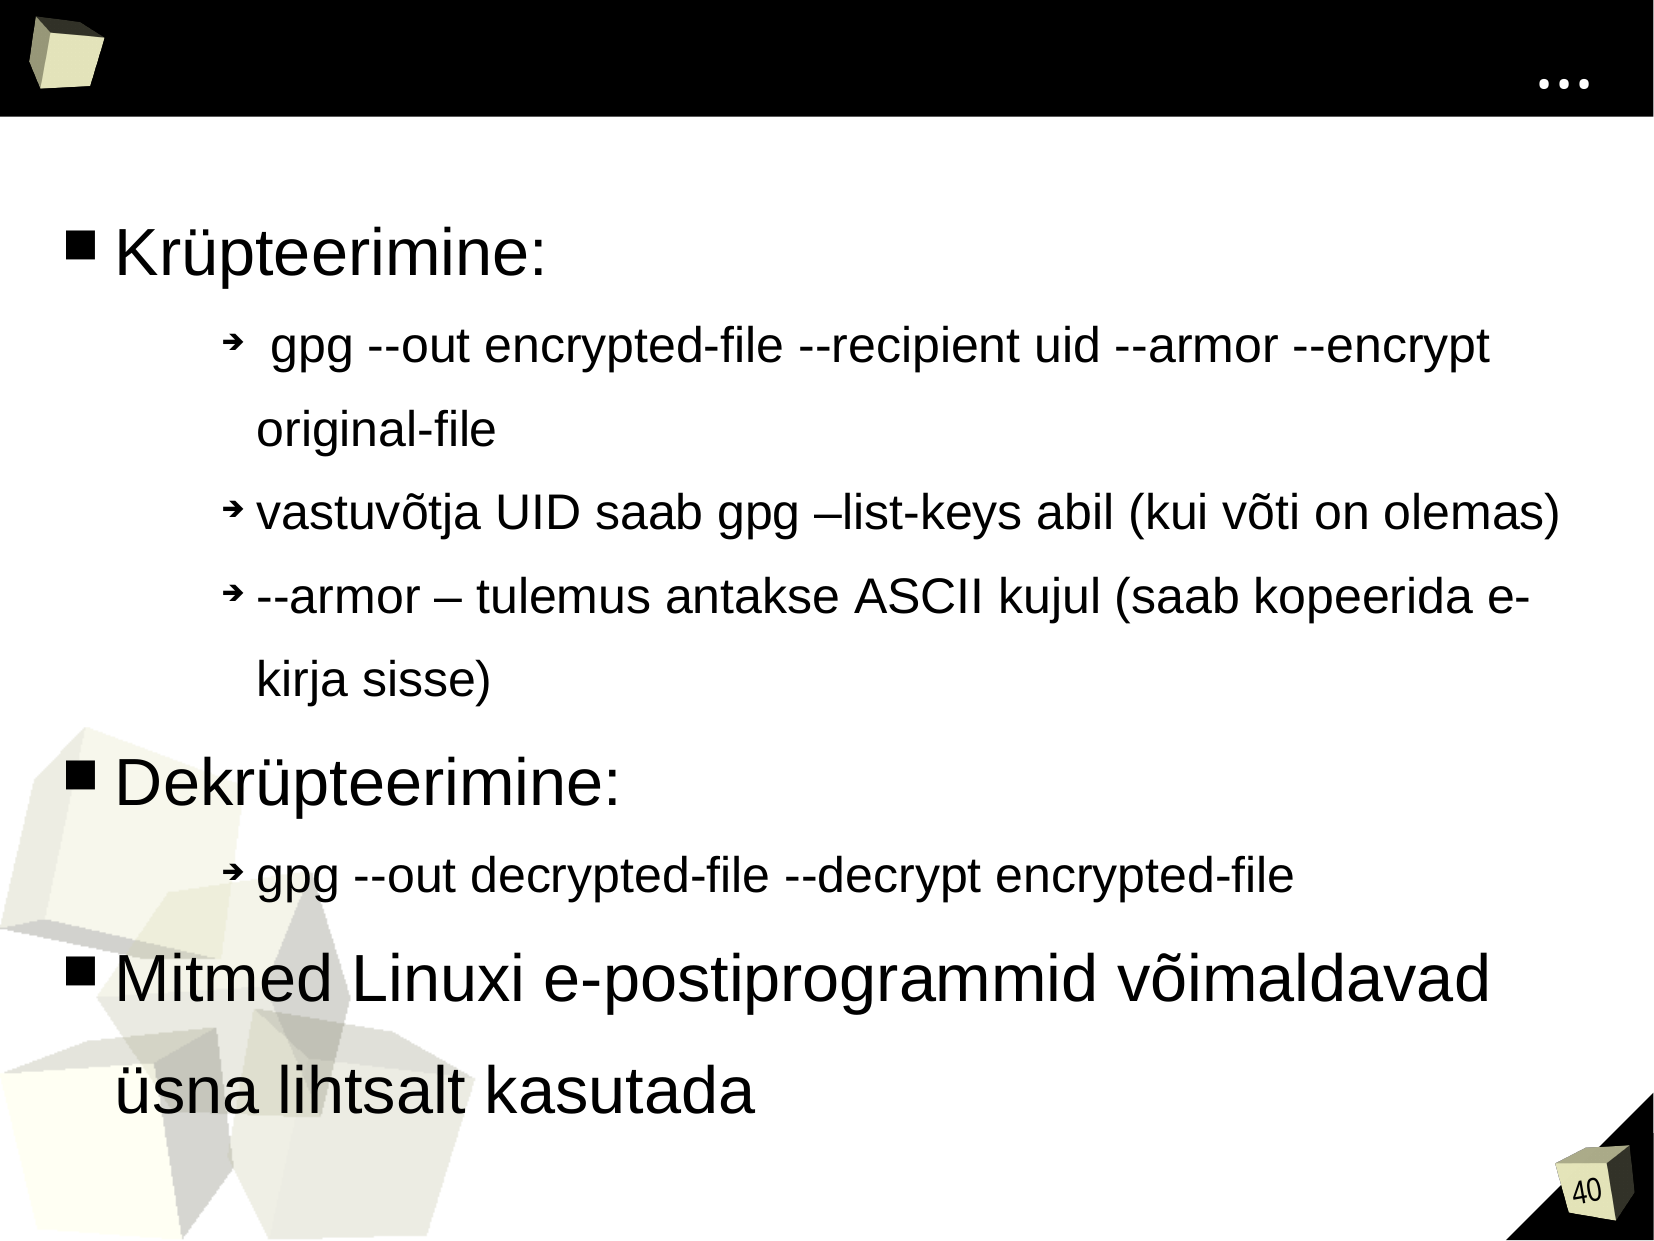

# ...
Krüpteerimine:
 gpg --out encrypted-file --recipient uid --armor --encrypt original-file
vastuvõtja UID saab gpg –list-keys abil (kui võti on olemas)
--armor – tulemus antakse ASCII kujul (saab kopeerida e-kirja sisse)
Dekrüpteerimine:
gpg --out decrypted-file --decrypt encrypted-file
Mitmed Linuxi e-postiprogrammid võimaldavad üsna lihtsalt kasutada